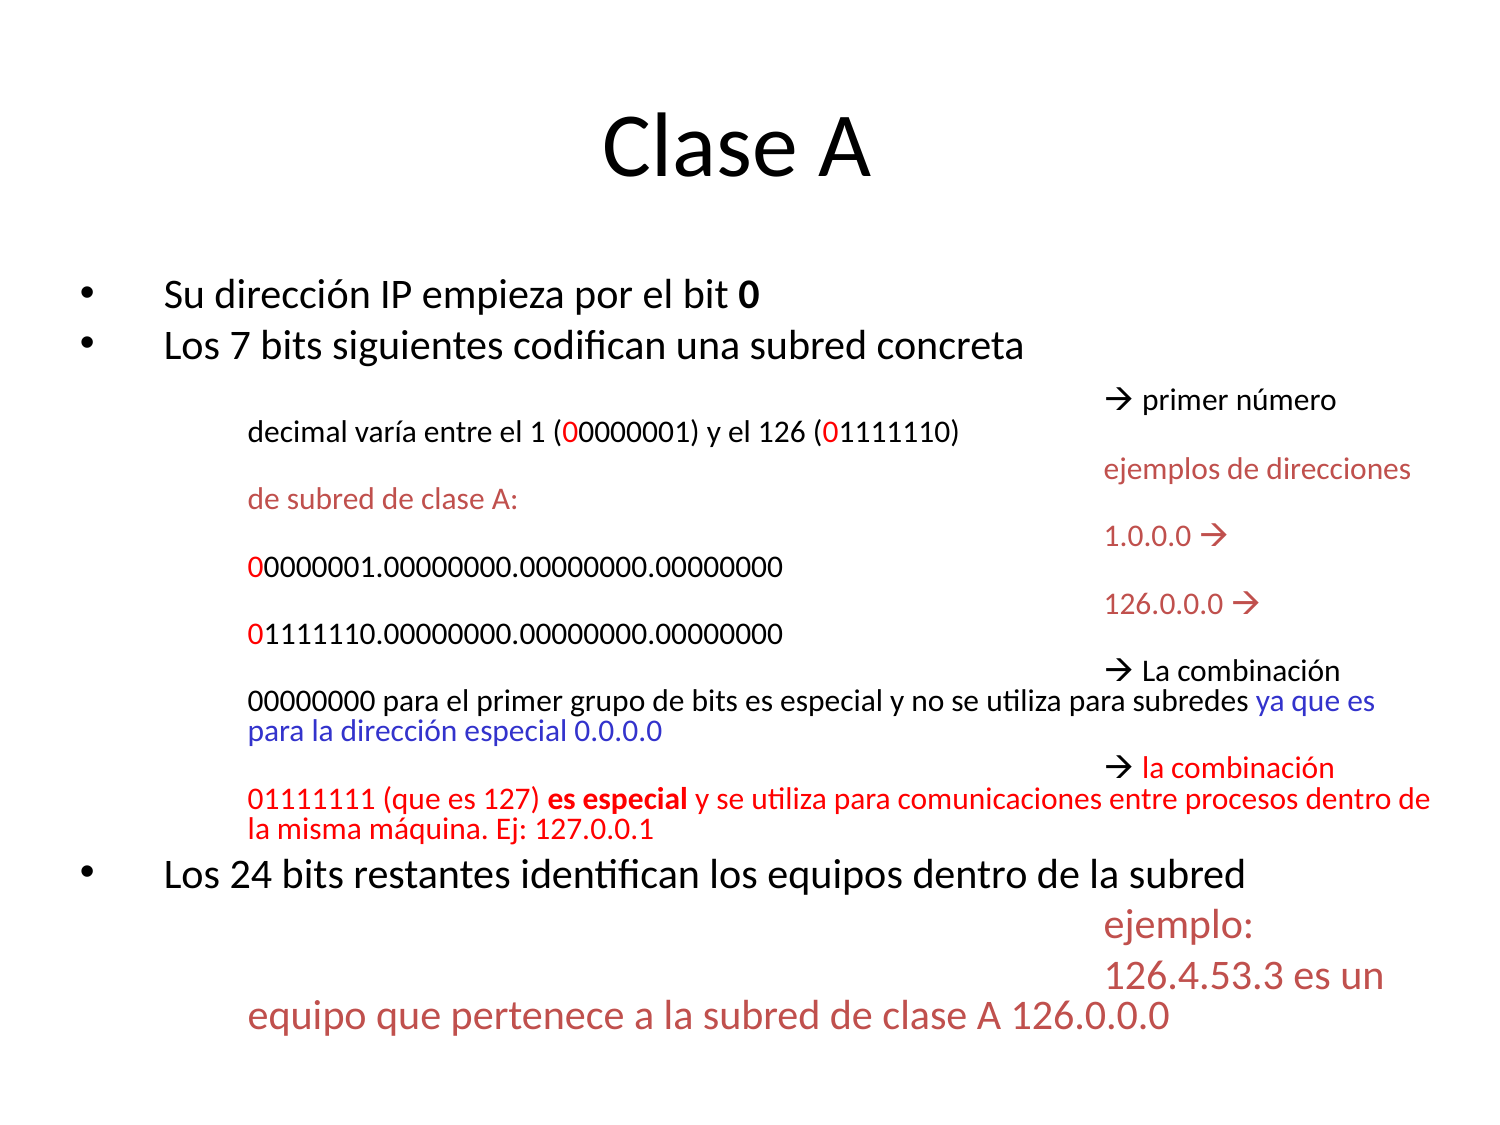

# Clase A
Su dirección IP empieza por el bit 0
Los 7 bits siguientes codifican una subred concreta
	 primer número decimal varía entre el 1 (00000001) y el 126 (01111110)
	ejemplos de direcciones de subred de clase A:
	1.0.0.0  00000001.00000000.00000000.00000000
	126.0.0.0  01111110.00000000.00000000.00000000
	 La combinación 00000000 para el primer grupo de bits es especial y no se utiliza para subredes ya que es para la dirección especial 0.0.0.0
	 la combinación 01111111 (que es 127) es especial y se utiliza para comunicaciones entre procesos dentro de la misma máquina. Ej: 127.0.0.1
Los 24 bits restantes identifican los equipos dentro de la subred
	ejemplo:
	126.4.53.3 es un equipo que pertenece a la subred de clase A 126.0.0.0